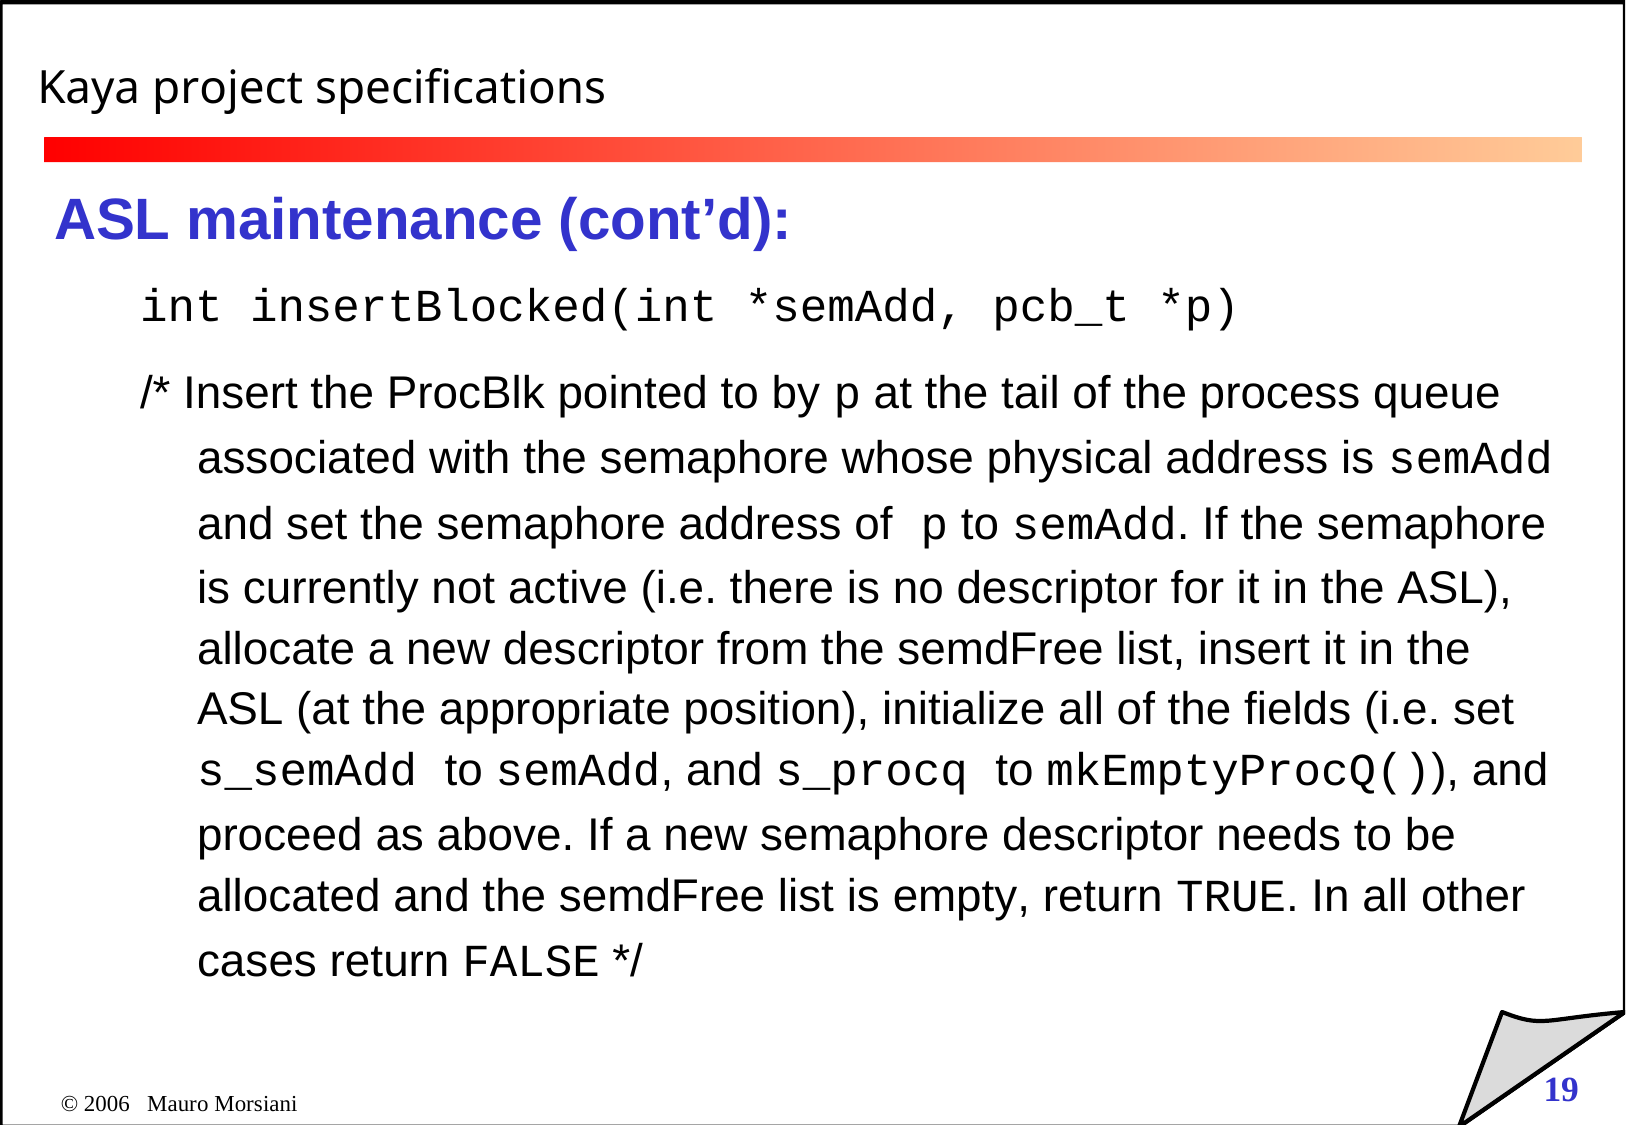

# Kaya project specifications
ASL maintenance (cont’d):
int insertBlocked(int *semAdd, pcb_t *p)
/* Insert the ProcBlk pointed to by p at the tail of the process queue associated with the semaphore whose physical address is semAdd and set the semaphore address of p to semAdd. If the semaphore is currently not active (i.e. there is no descriptor for it in the ASL), allocate a new descriptor from the semdFree list, insert it in the ASL (at the appropriate position), initialize all of the fields (i.e. set s_semAdd to semAdd, and s_procq to mkEmptyProcQ()), and proceed as above. If a new semaphore descriptor needs to be allocated and the semdFree list is empty, return TRUE. In all other cases return FALSE */